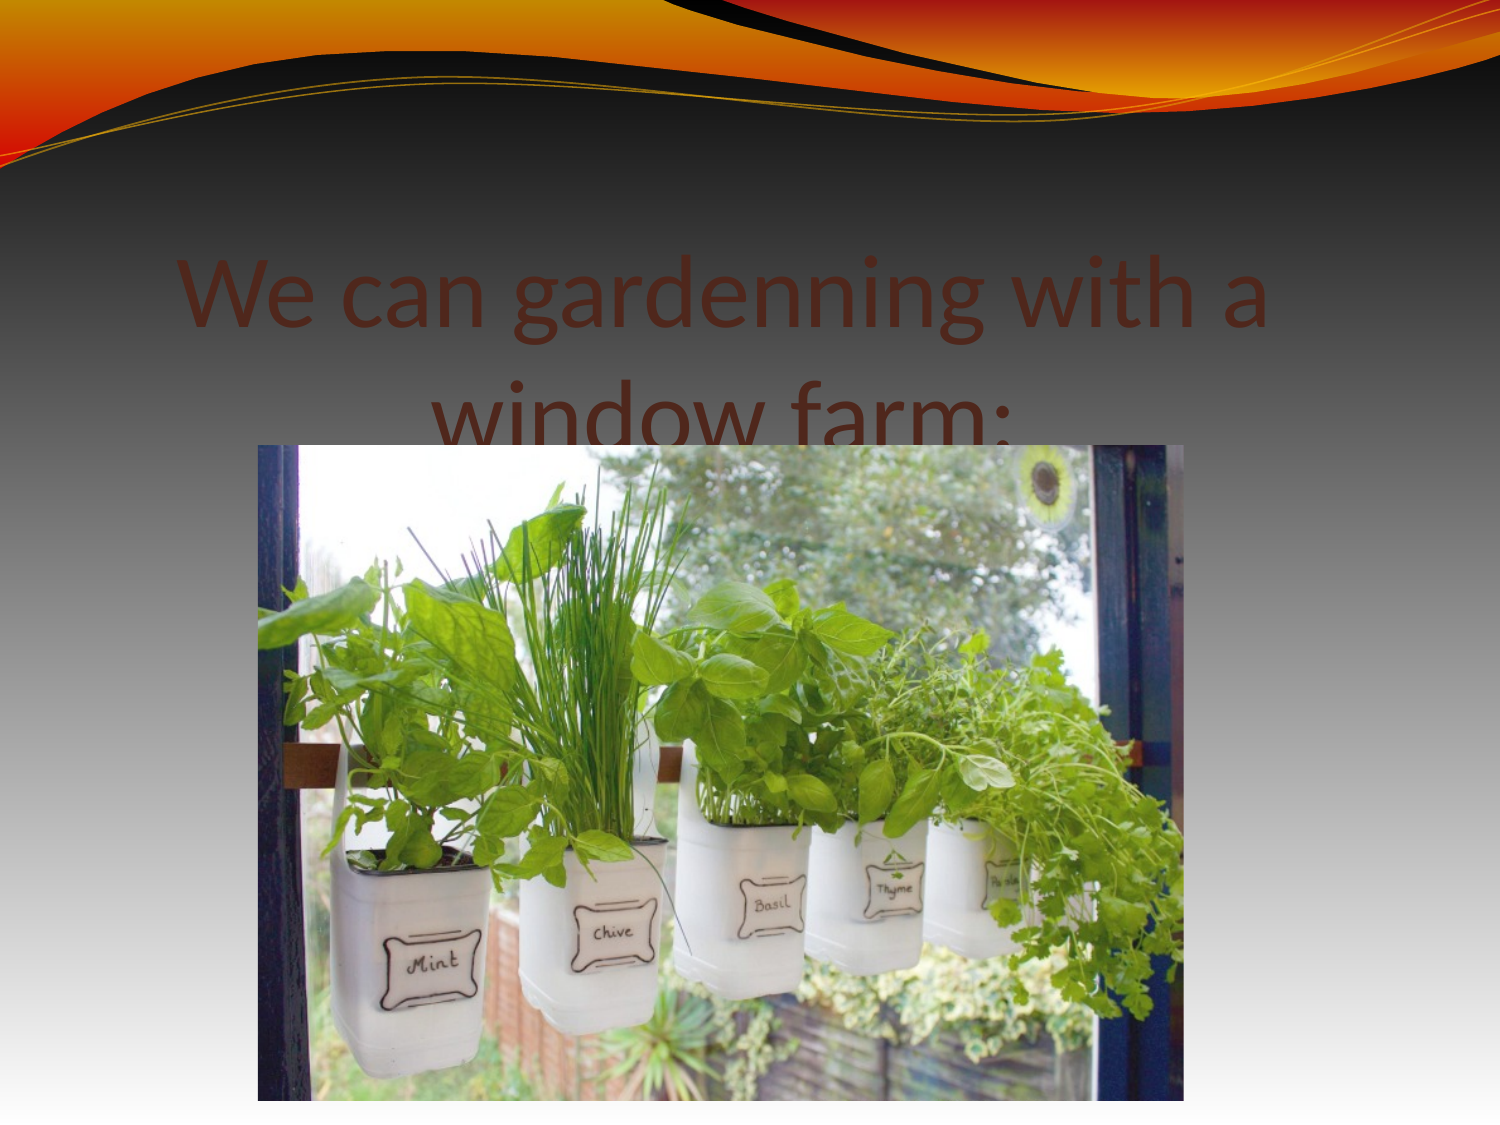

# We can gardenning with a window farm: